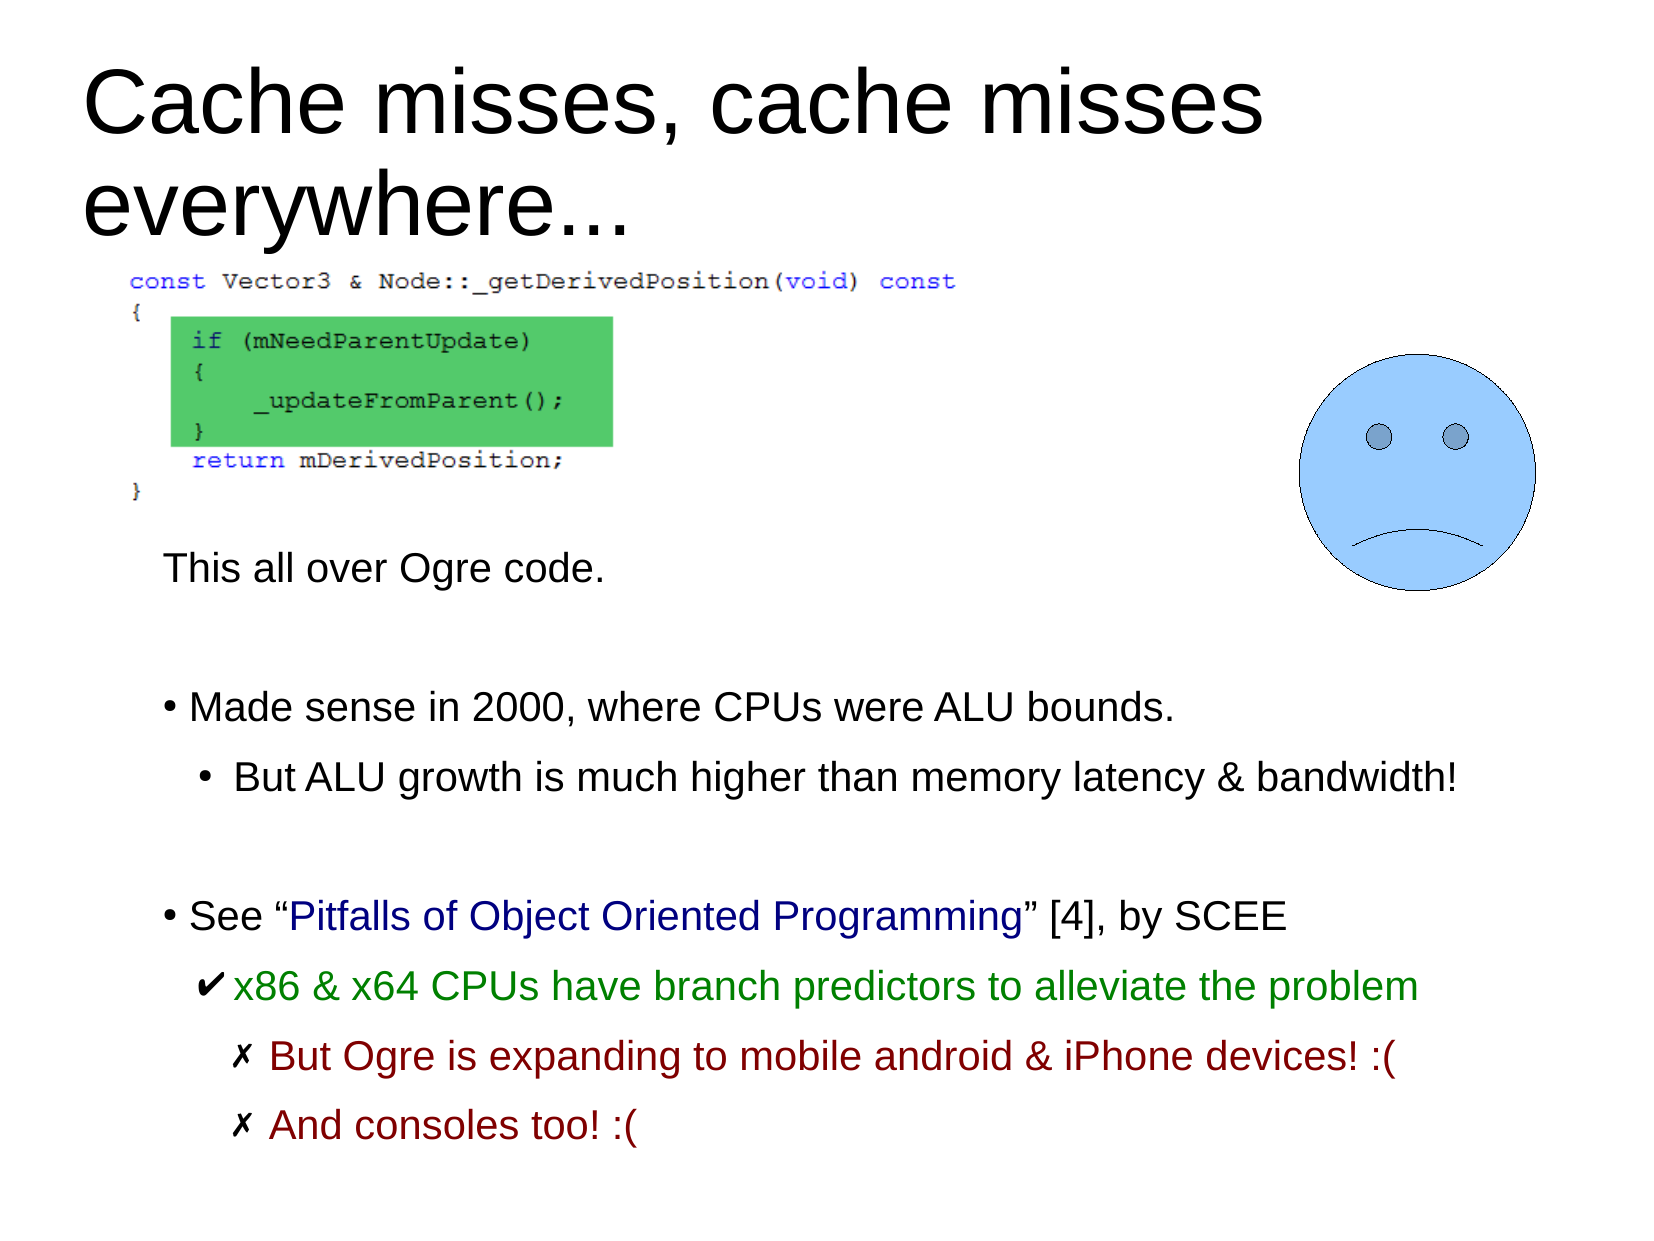

# Cache misses, cache misses everywhere...
This all over Ogre code.
 Made sense in 2000, where CPUs were ALU bounds.
But ALU growth is much higher than memory latency & bandwidth!
 See “Pitfalls of Object Oriented Programming” [4], by SCEE
x86 & x64 CPUs have branch predictors to alleviate the problem
But Ogre is expanding to mobile android & iPhone devices! :(
And consoles too! :(